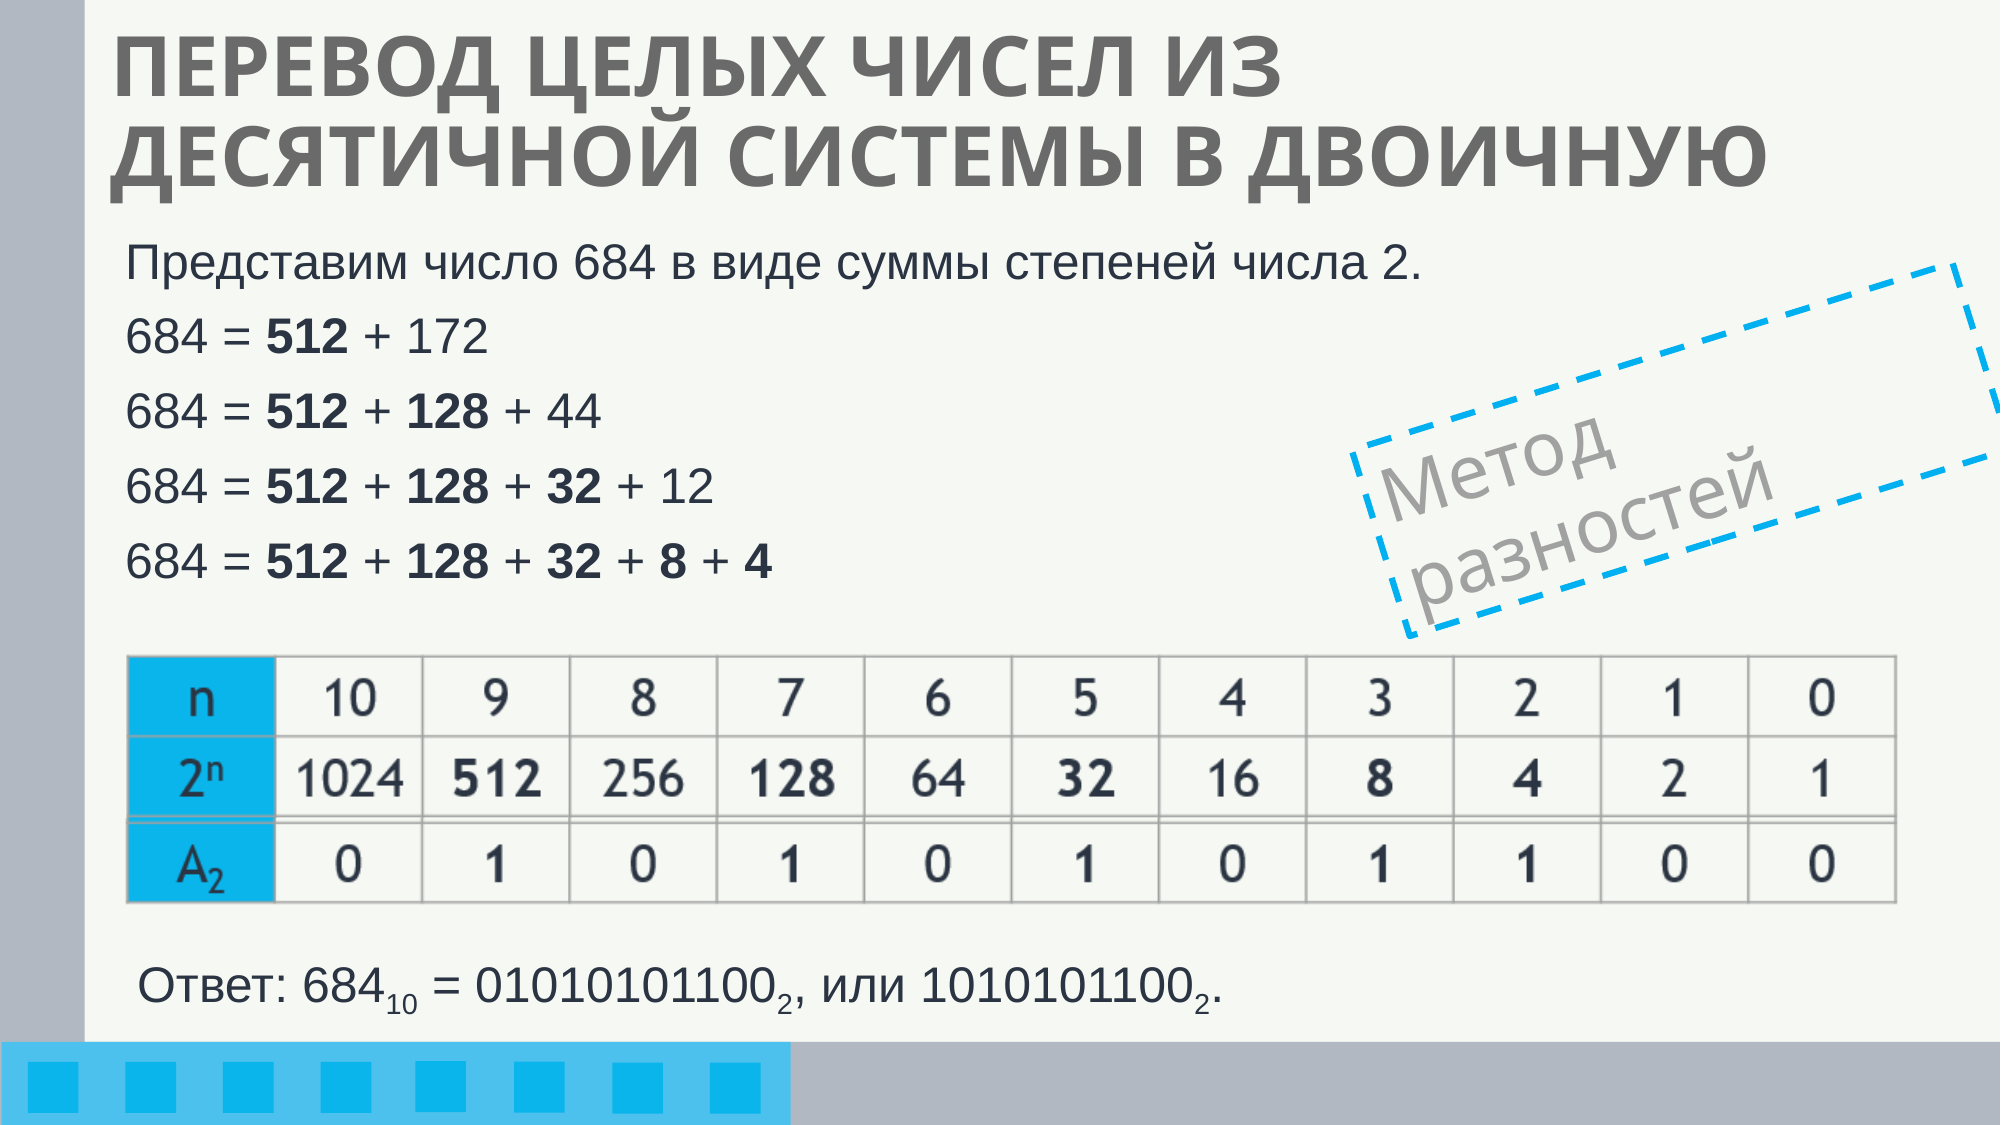

ПЕРЕВОД ЦЕЛЫХ ЧИСЕЛ ИЗ ДЕСЯТИЧНОЙ СИСТЕМЫ В ДВОИЧНУЮ
# Представим число 684 в виде суммы степеней числа 2.
684 = 512 + 172
684 = 512 + 128 + 44
684 = 512 + 128 + 32 + 12
684 = 512 + 128 + 32 + 8 + 4
Метод разностей
Ответ: 68410 = 010101011002, или 10101011002.